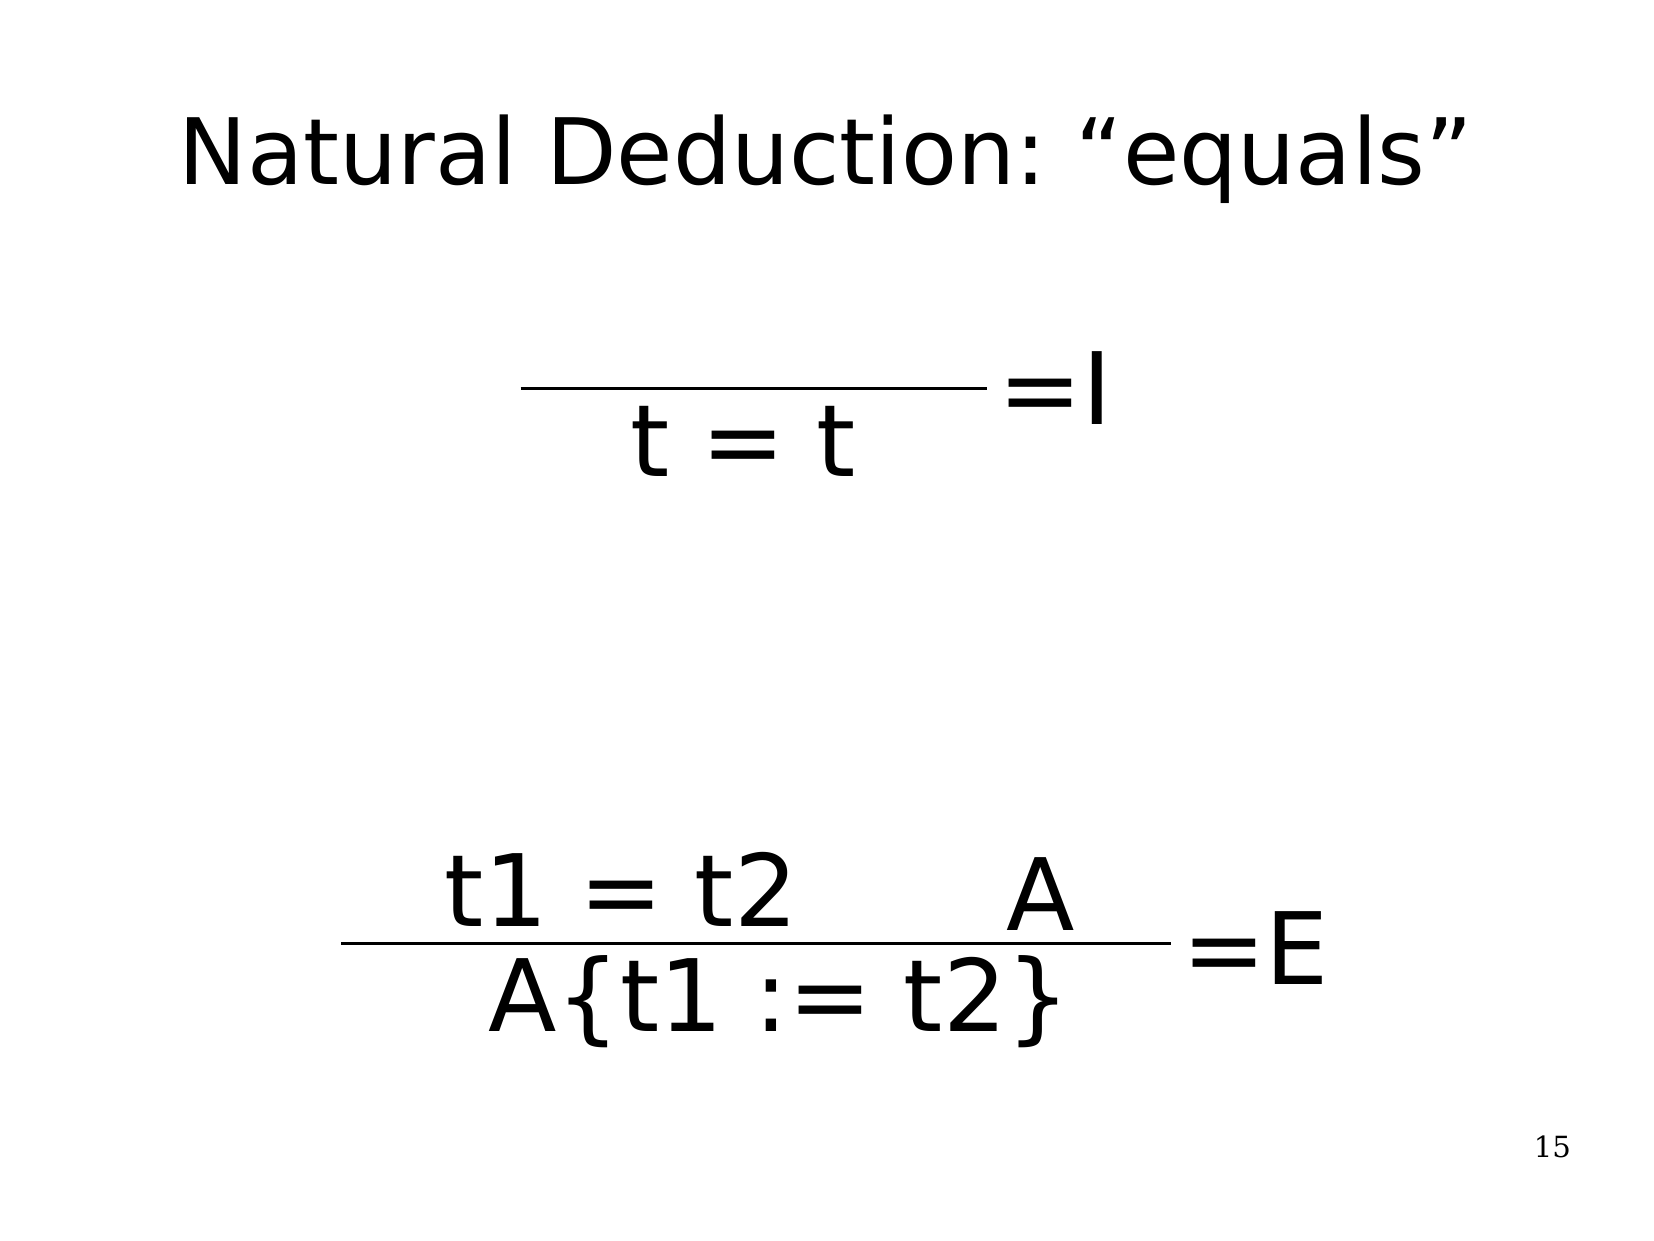

# Natural Deduction: “equals”
=I
t = t
t1 = t2
A
=E
A{t1 := t2}
15